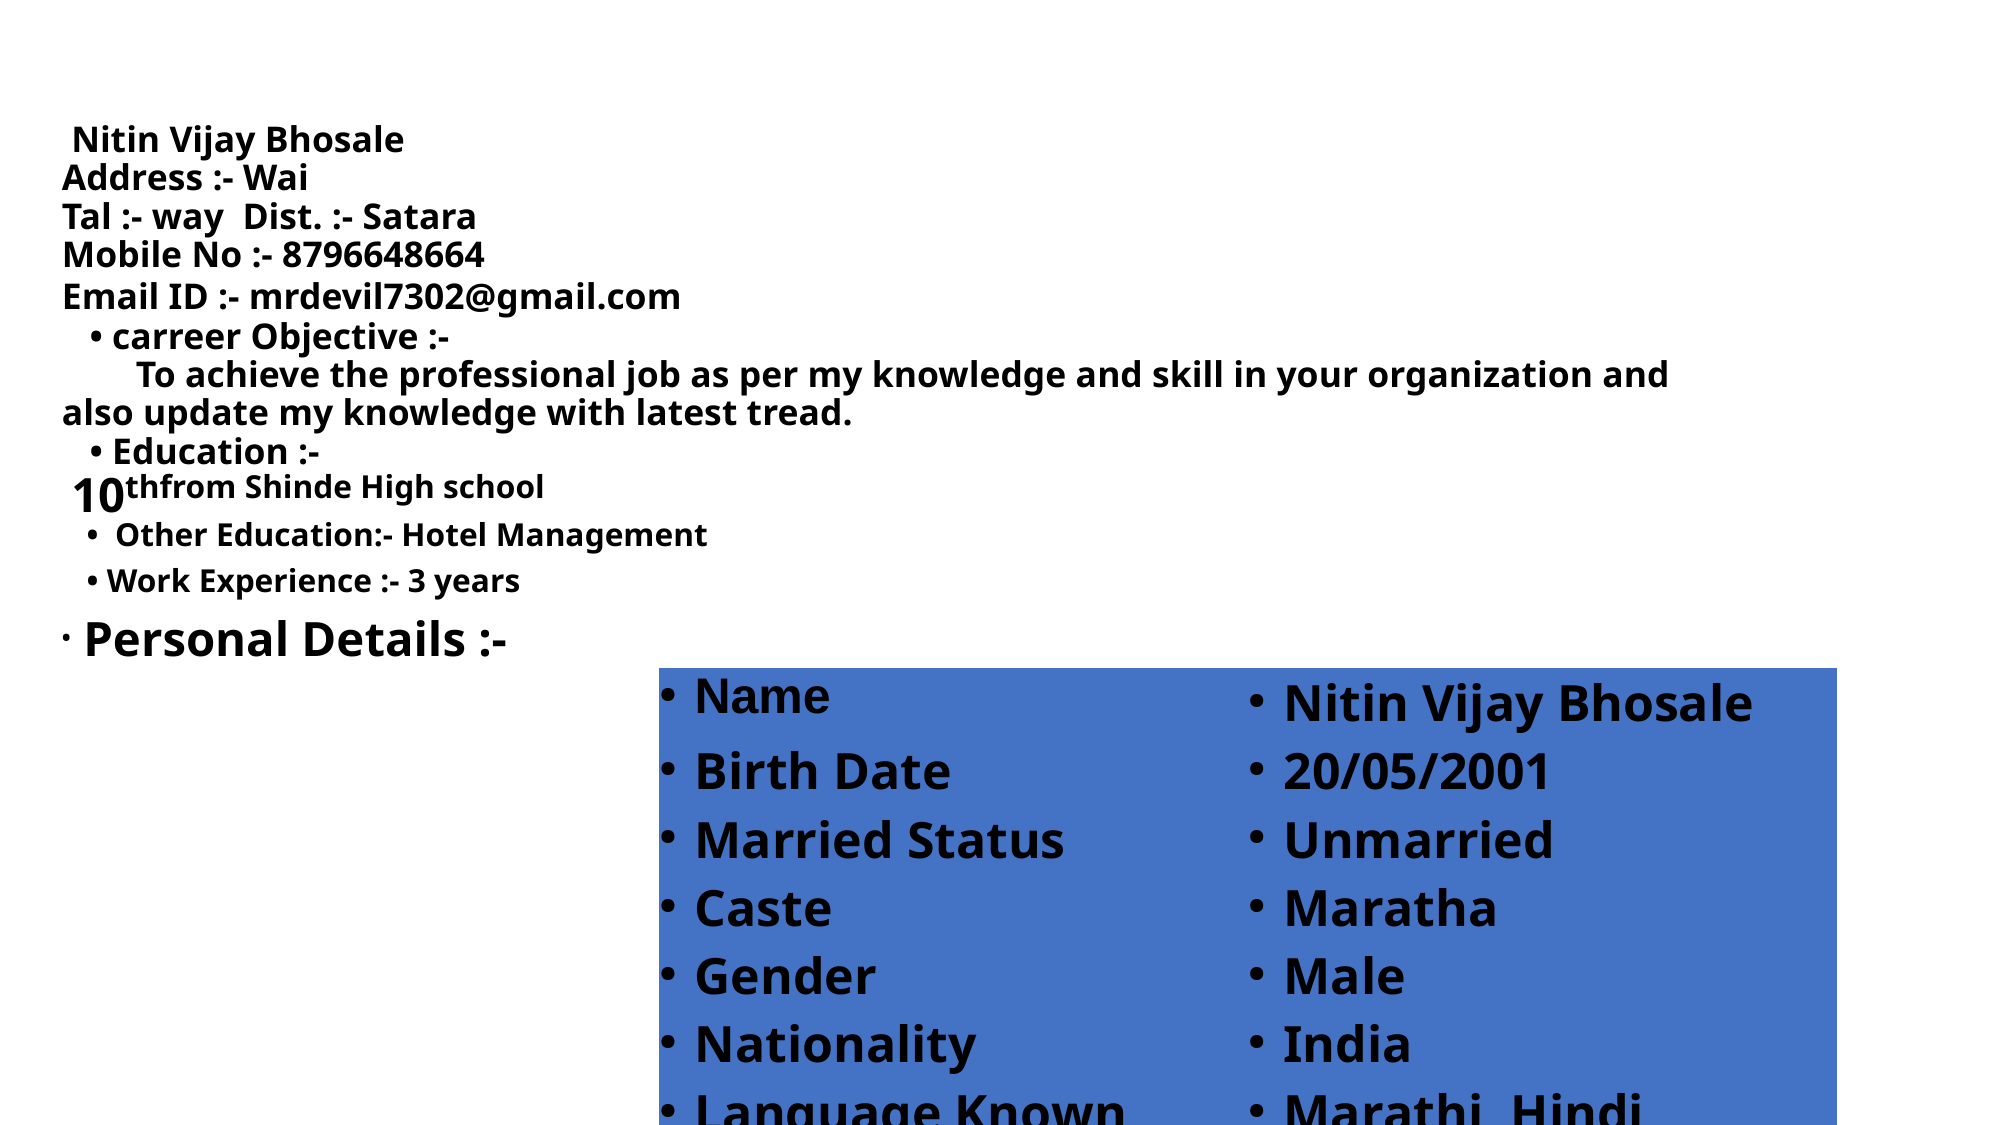

# Nitin Vijay Bhosale Address :- Wai Tal :- way Dist. :- Satara Mobile No :- 8796648664 Email ID :- mrdevil7302@gmail.com • carreer Objective :- To achieve the professional job as per my knowledge and skill in your organization and also update my knowledge with latest tread. • Education :- 10thfrom Shinde High school • Other Education:- Hotel Management • Work Experience :- 3 years • Personal Details :-
| Name | Nitin Vijay Bhosale |
| --- | --- |
| Birth Date Married Status Caste Gender Nationality Language Known | 20/05/2001 Unmarried Maratha Male India Marathi, Hindi |
| | |